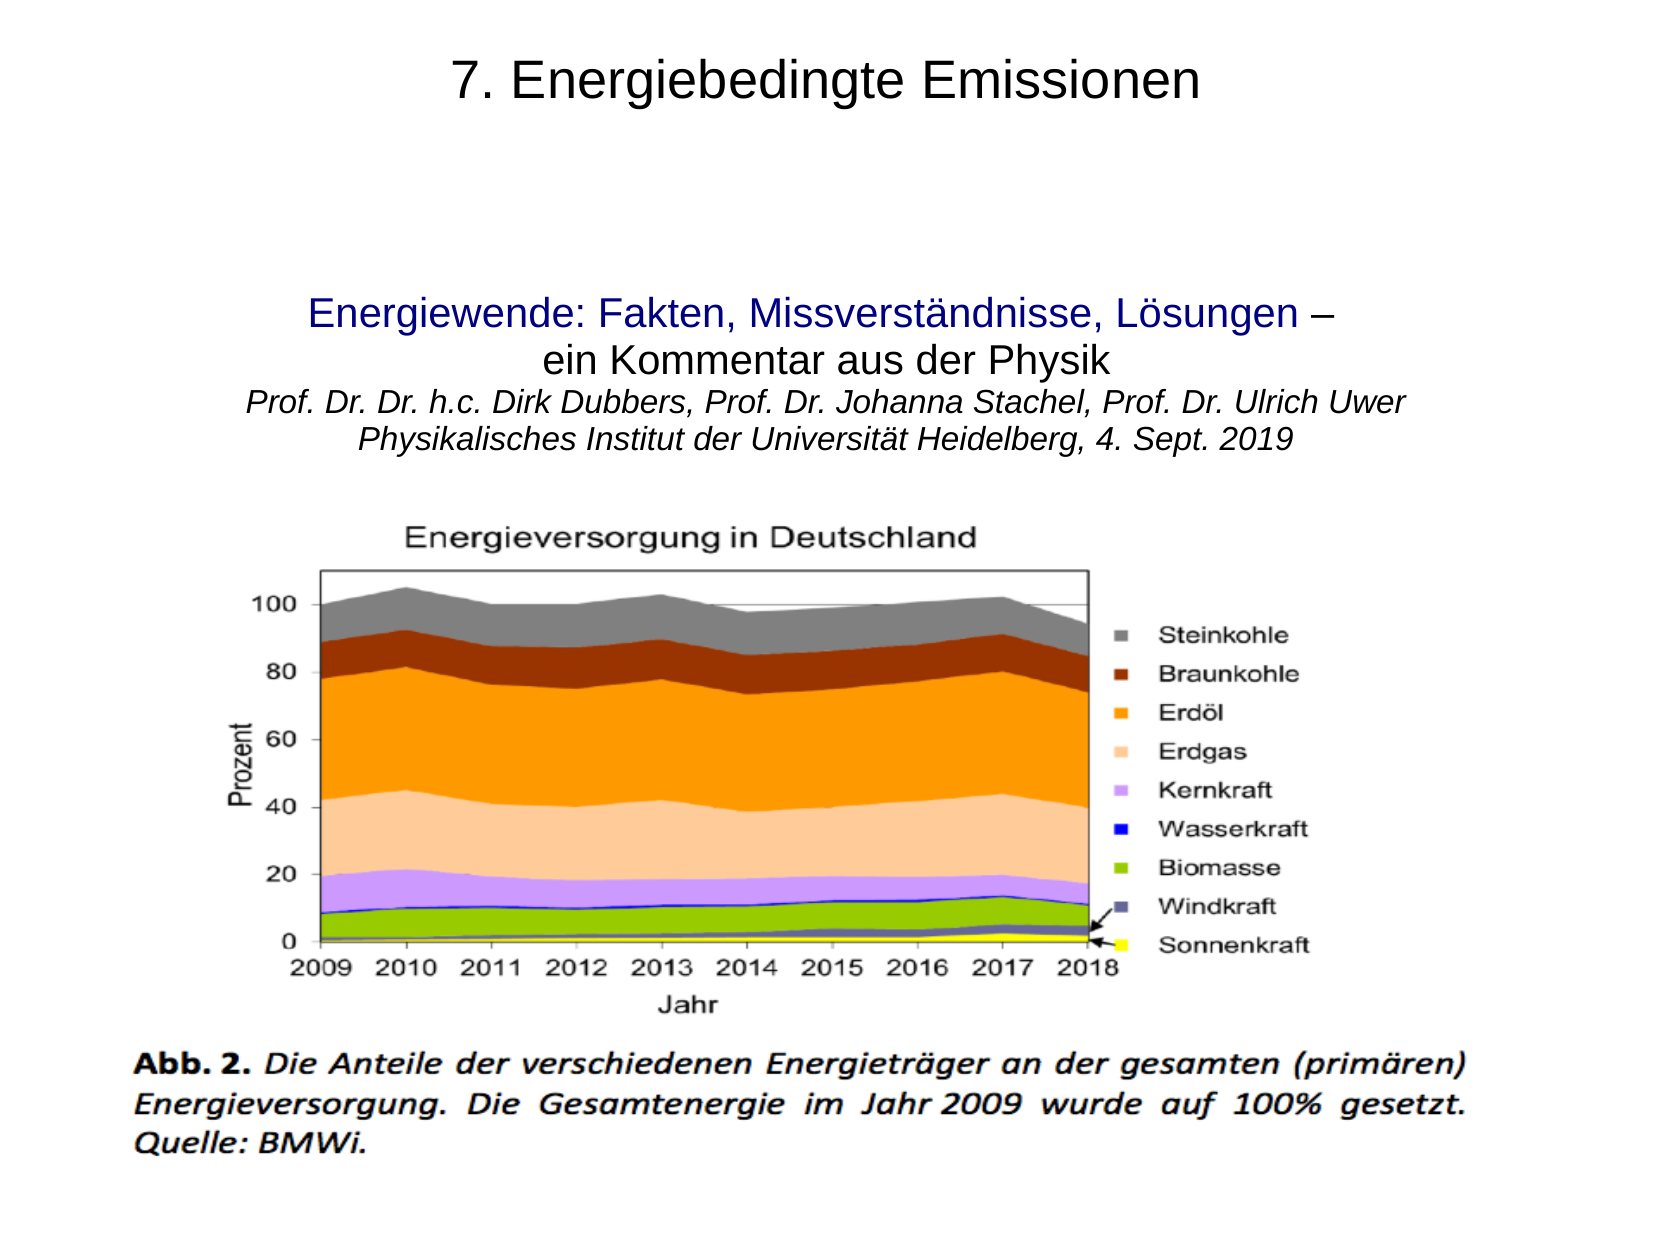

# 7. Energiebedingte Emissionen
Energiewende: Fakten, Missverständnisse, Lösungen –
ein Kommentar aus der Physik
Prof. Dr. Dr. h.c. Dirk Dubbers, Prof. Dr. Johanna Stachel, Prof. Dr. Ulrich Uwer
Physikalisches Institut der Universität Heidelberg, 4. Sept. 2019